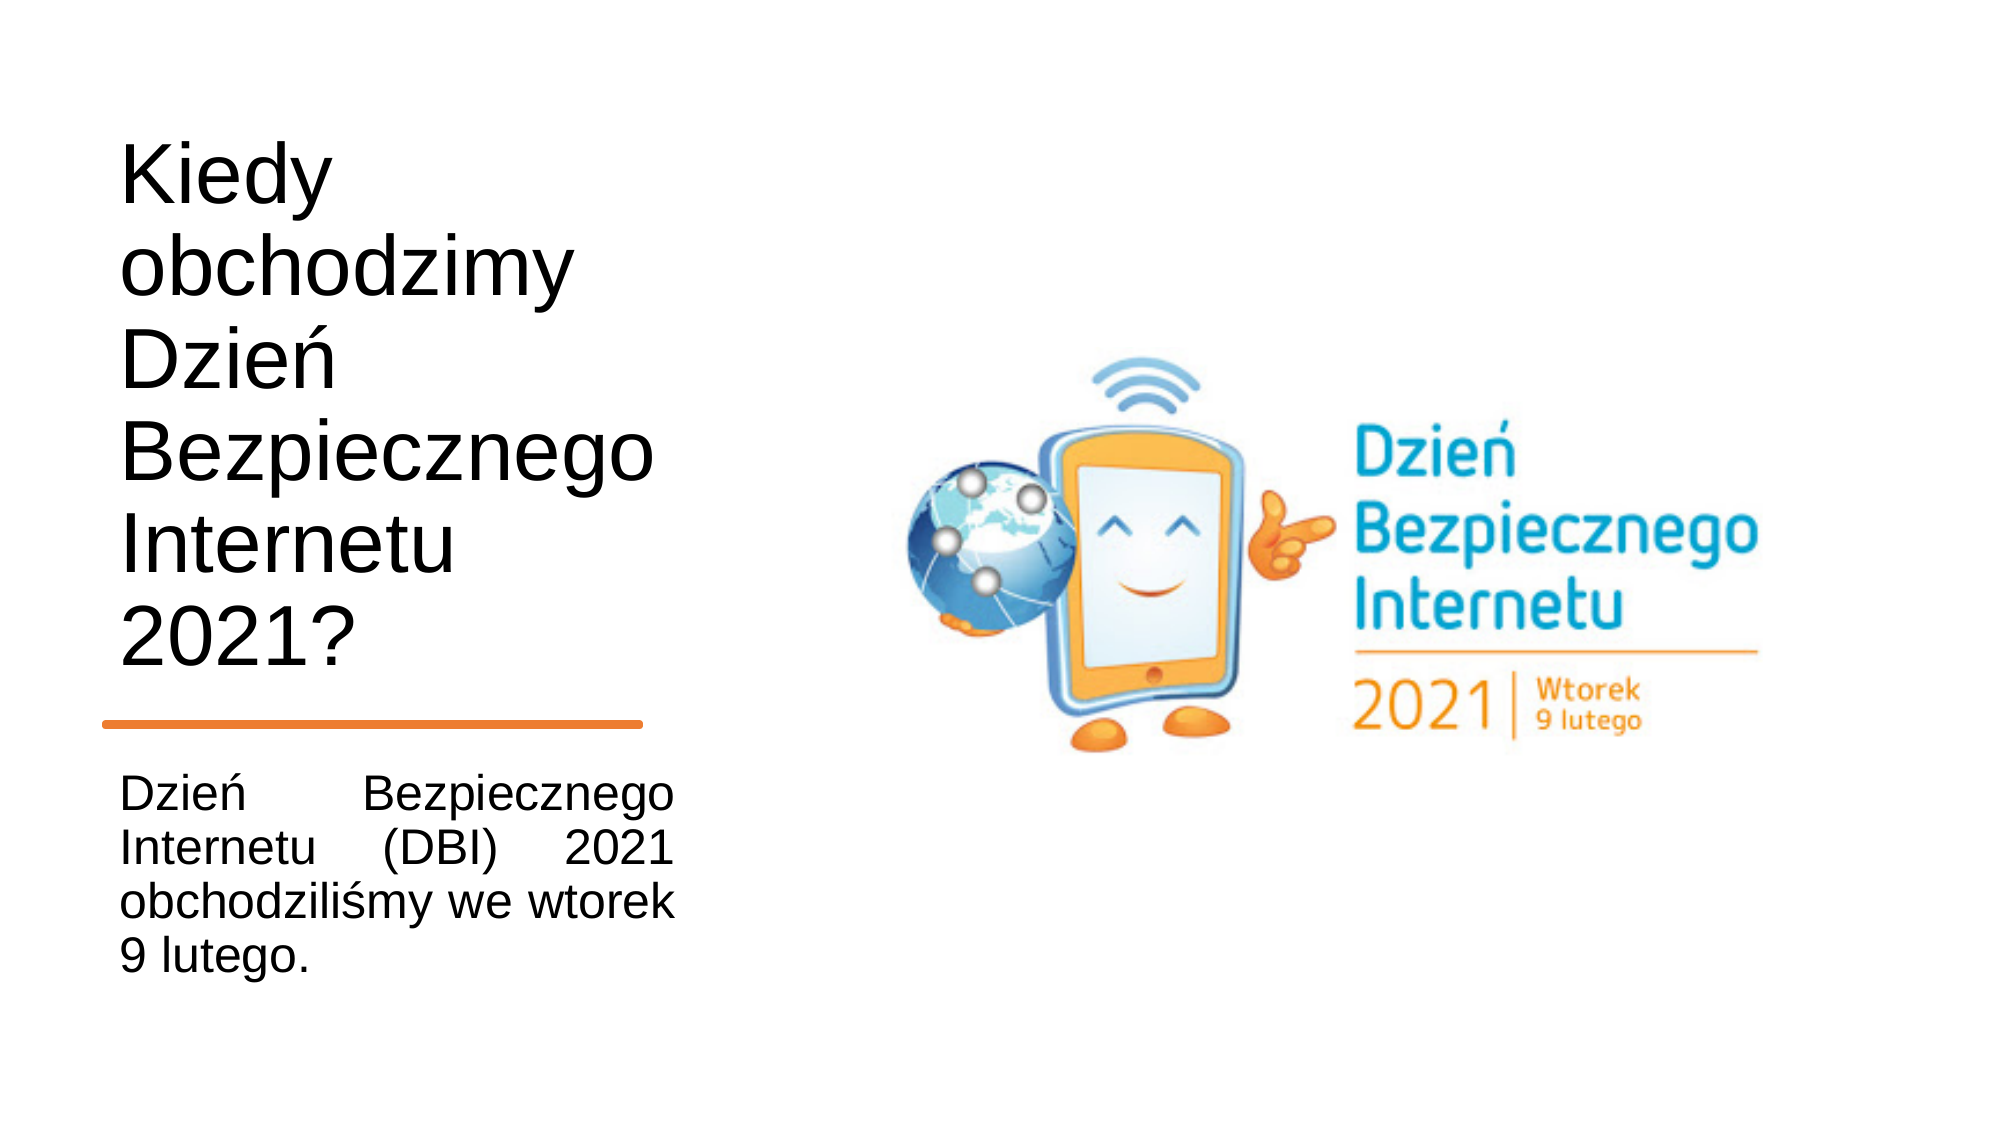

# Kiedy obchodzimy Dzień Bezpiecznego Internetu 2021?
Dzień Bezpiecznego Internetu (DBI) 2021 obchodziliśmy we wtorek 9 lutego.